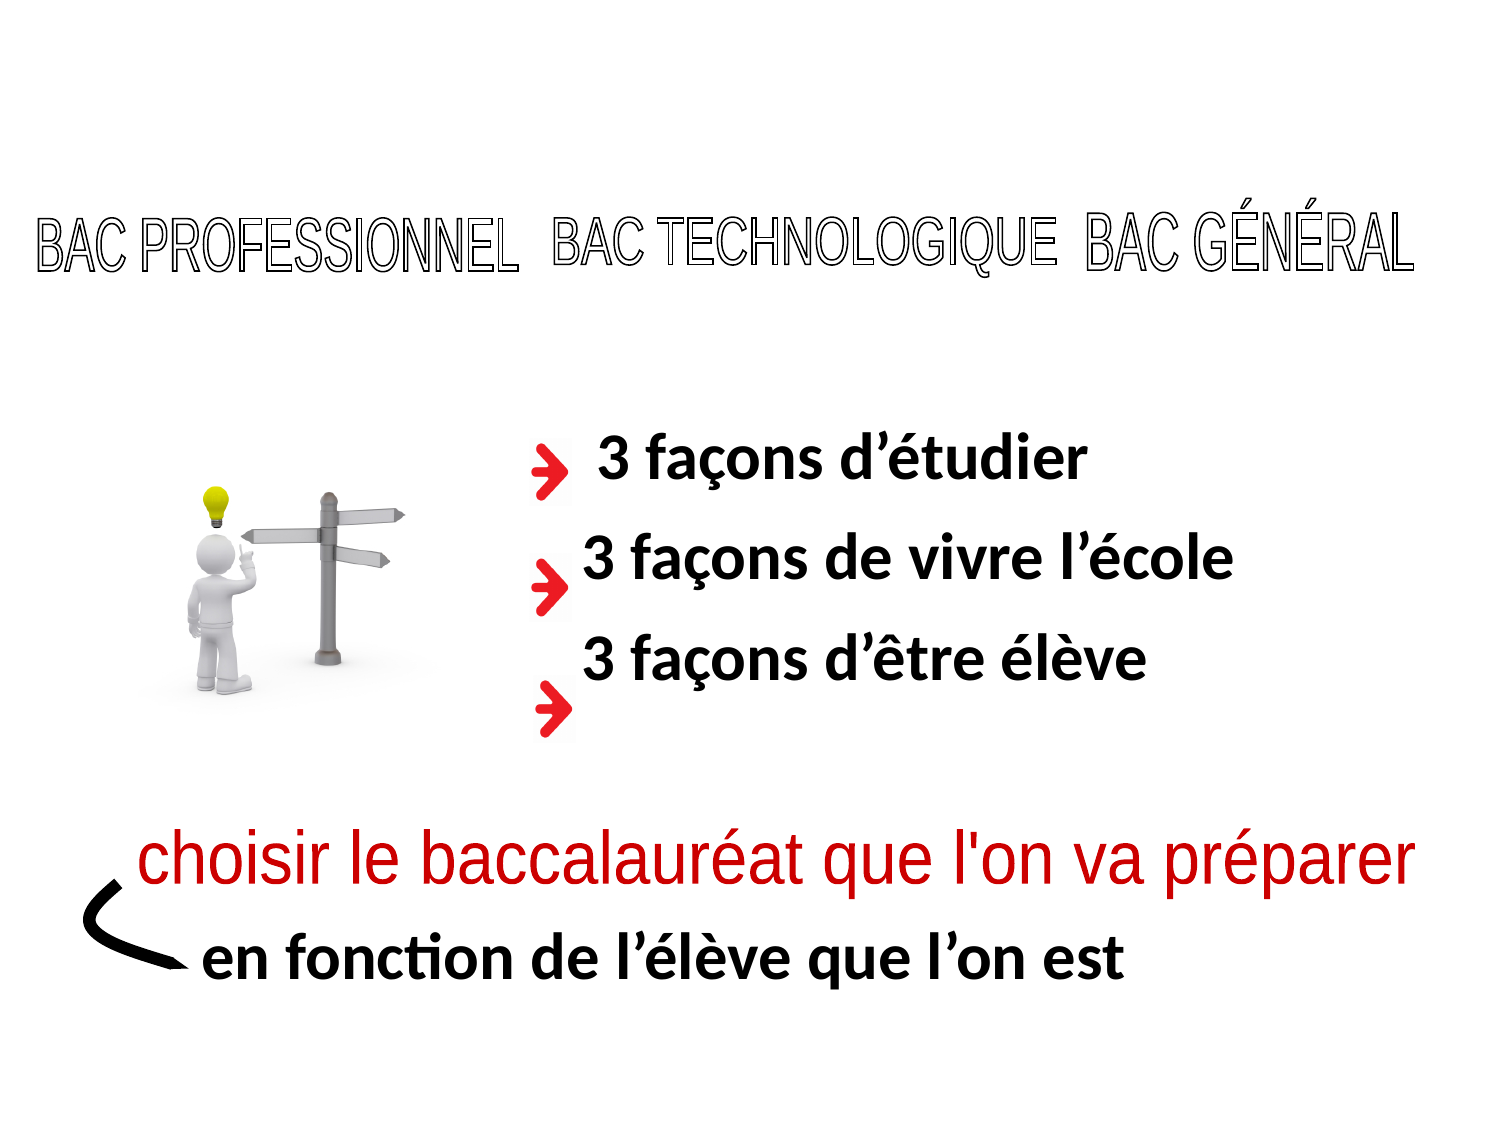

BAC GÉNÉRAL
BAC TECHNOLOGIQUE
BAC PROFESSIONNEL
3 types de baccalauréat
 3 façons d’étudier
3 façons de vivre l’école
3 façons d’être élève
choisir le baccalauréat que l'on va préparer
 en fonction de l’élève que l’on est